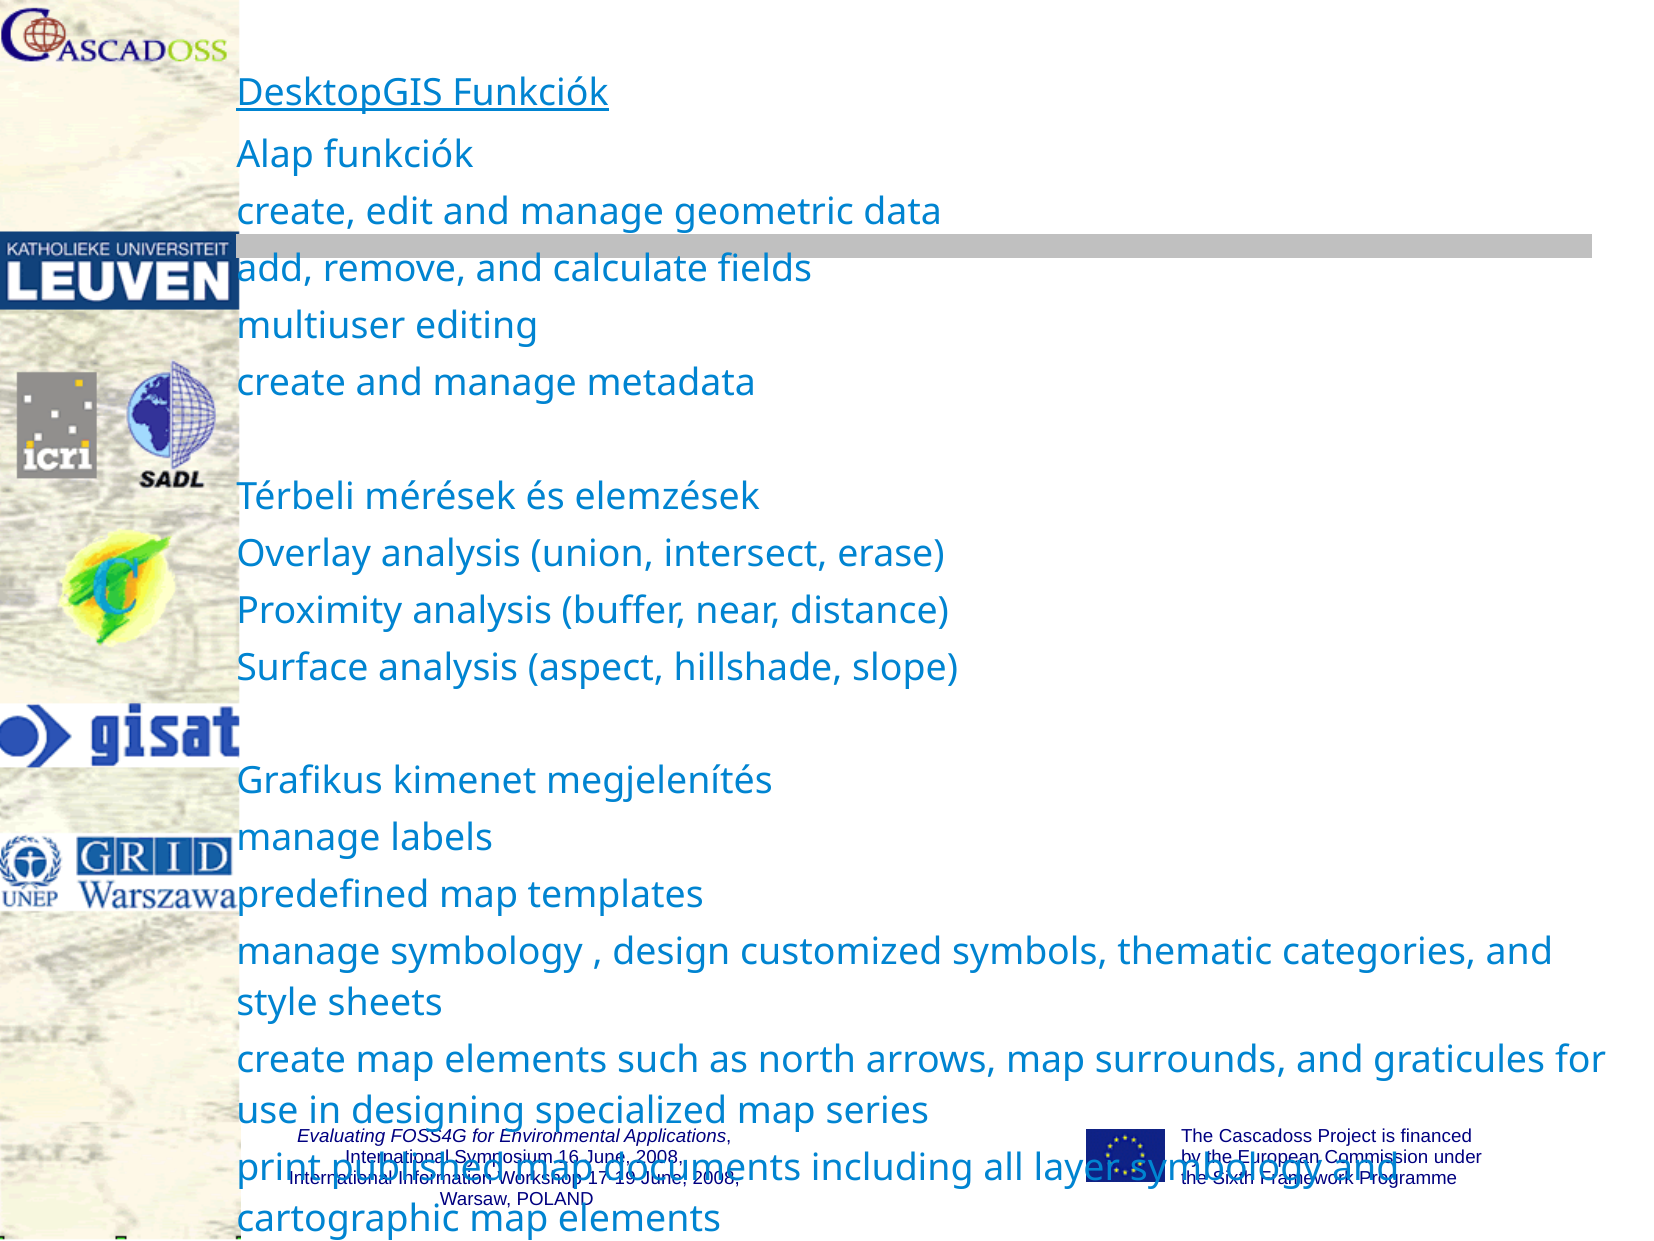

# DesktopGIS Funkciók
Alap funkciók
create, edit and manage geometric data
add, remove, and calculate fields
multiuser editing
create and manage metadata
Térbeli mérések és elemzések
Overlay analysis (union, intersect, erase)
Proximity analysis (buffer, near, distance)
Surface analysis (aspect, hillshade, slope)
Grafikus kimenet megjelenítés
manage labels
predefined map templates
manage symbology , design customized symbols, thematic categories, and style sheets
create map elements such as north arrows, map surrounds, and graticules for use in designing specialized map series
print published map documents including all layer symbology and cartographic map elements